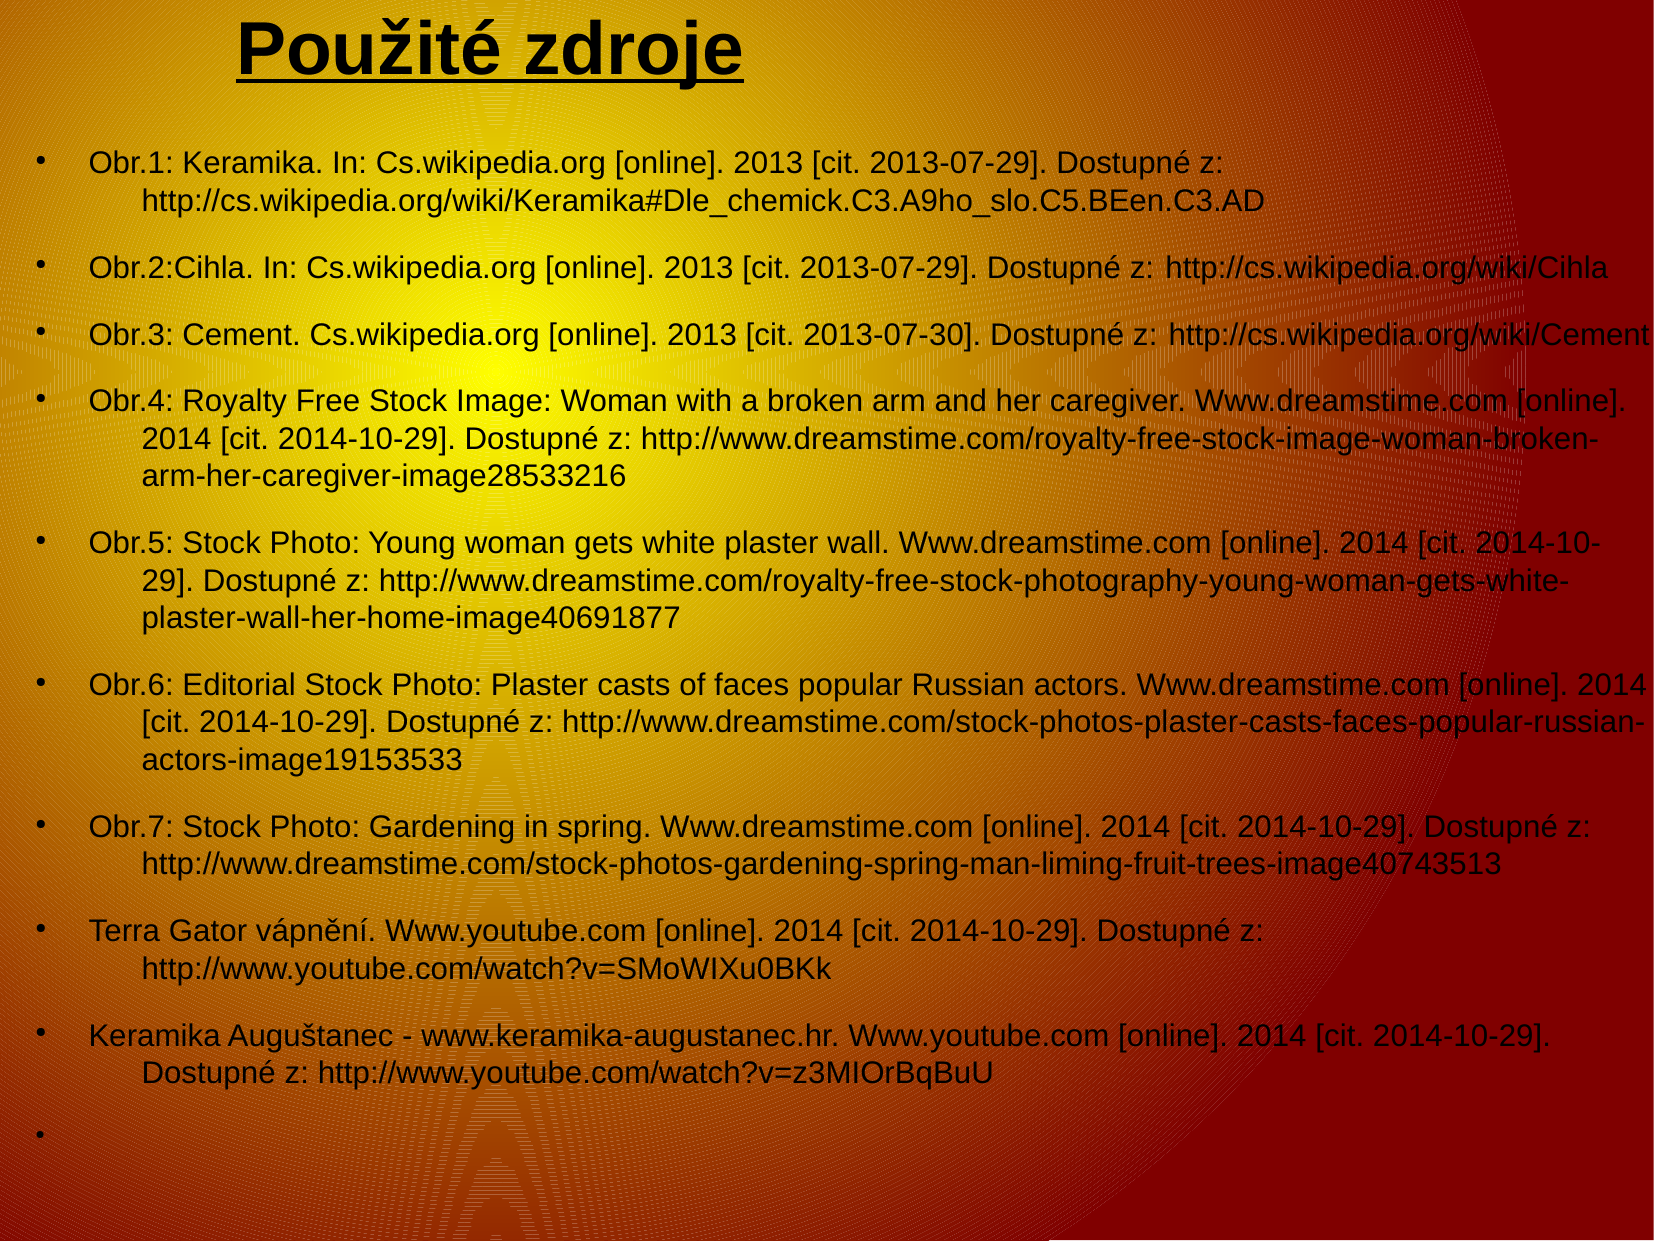

# Použité zdroje
Obr.1: Keramika. In: Cs.wikipedia.org [online]. 2013 [cit. 2013-07-29]. Dostupné z: http://cs.wikipedia.org/wiki/Keramika#Dle_chemick.C3.A9ho_slo.C5.BEen.C3.AD
Obr.2:Cihla. In: Cs.wikipedia.org [online]. 2013 [cit. 2013-07-29]. Dostupné z: http://cs.wikipedia.org/wiki/Cihla
Obr.3: Cement. Cs.wikipedia.org [online]. 2013 [cit. 2013-07-30]. Dostupné z: http://cs.wikipedia.org/wiki/Cement
Obr.4: Royalty Free Stock Image: Woman with a broken arm and her caregiver. Www.dreamstime.com [online]. 2014 [cit. 2014-10-29]. Dostupné z: http://www.dreamstime.com/royalty-free-stock-image-woman-broken-arm-her-caregiver-image28533216
Obr.5: Stock Photo: Young woman gets white plaster wall. Www.dreamstime.com [online]. 2014 [cit. 2014-10-29]. Dostupné z: http://www.dreamstime.com/royalty-free-stock-photography-young-woman-gets-white-plaster-wall-her-home-image40691877
Obr.6: Editorial Stock Photo: Plaster casts of faces popular Russian actors. Www.dreamstime.com [online]. 2014 [cit. 2014-10-29]. Dostupné z: http://www.dreamstime.com/stock-photos-plaster-casts-faces-popular-russian-actors-image19153533
Obr.7: Stock Photo: Gardening in spring. Www.dreamstime.com [online]. 2014 [cit. 2014-10-29]. Dostupné z: http://www.dreamstime.com/stock-photos-gardening-spring-man-liming-fruit-trees-image40743513
Terra Gator vápnění. Www.youtube.com [online]. 2014 [cit. 2014-10-29]. Dostupné z: http://www.youtube.com/watch?v=SMoWIXu0BKk
Keramika Auguštanec - www.keramika-augustanec.hr. Www.youtube.com [online]. 2014 [cit. 2014-10-29]. Dostupné z: http://www.youtube.com/watch?v=z3MIOrBqBuU